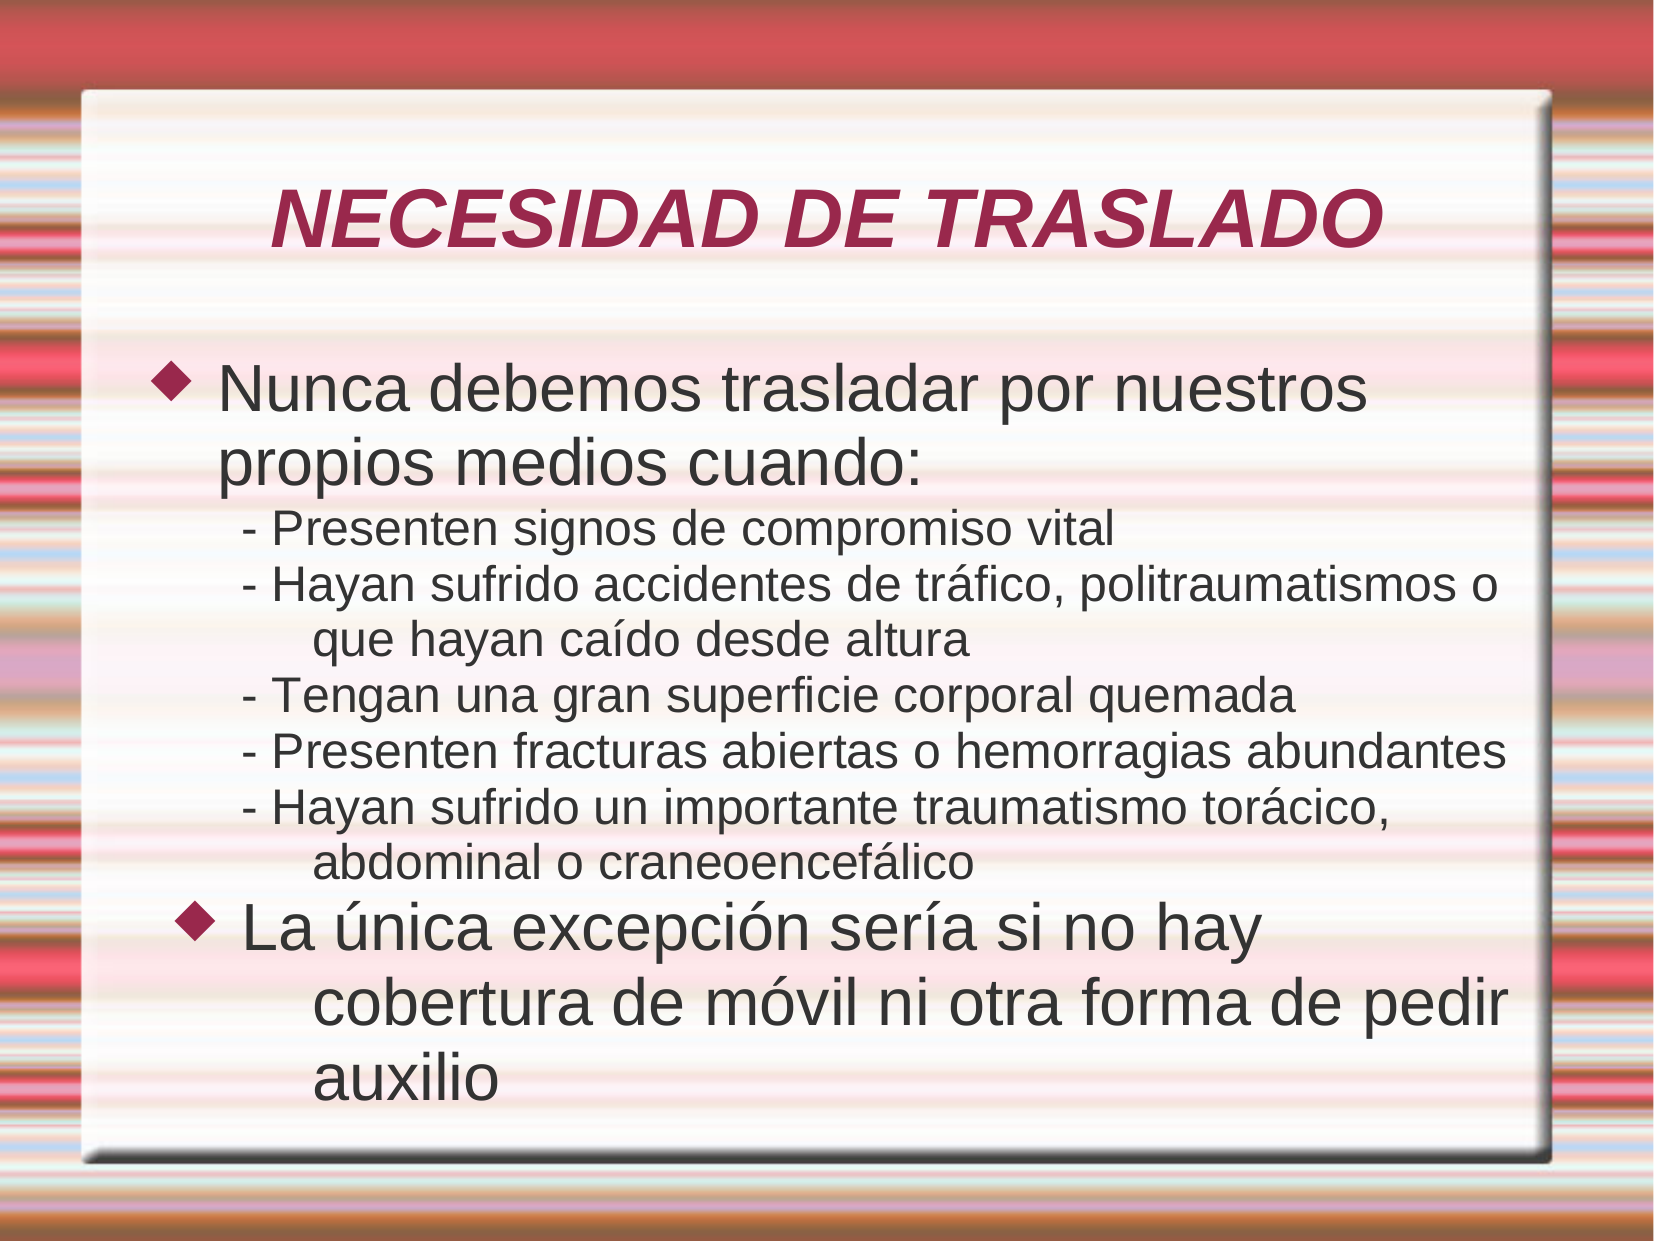

# NECESIDAD DE TRASLADO
Nunca debemos trasladar por nuestros propios medios cuando:
- Presenten signos de compromiso vital
- Hayan sufrido accidentes de tráfico, politraumatismos o que hayan caído desde altura
- Tengan una gran superficie corporal quemada
- Presenten fracturas abiertas o hemorragias abundantes
- Hayan sufrido un importante traumatismo torácico, abdominal o craneoencefálico
La única excepción sería si no hay cobertura de móvil ni otra forma de pedir auxilio